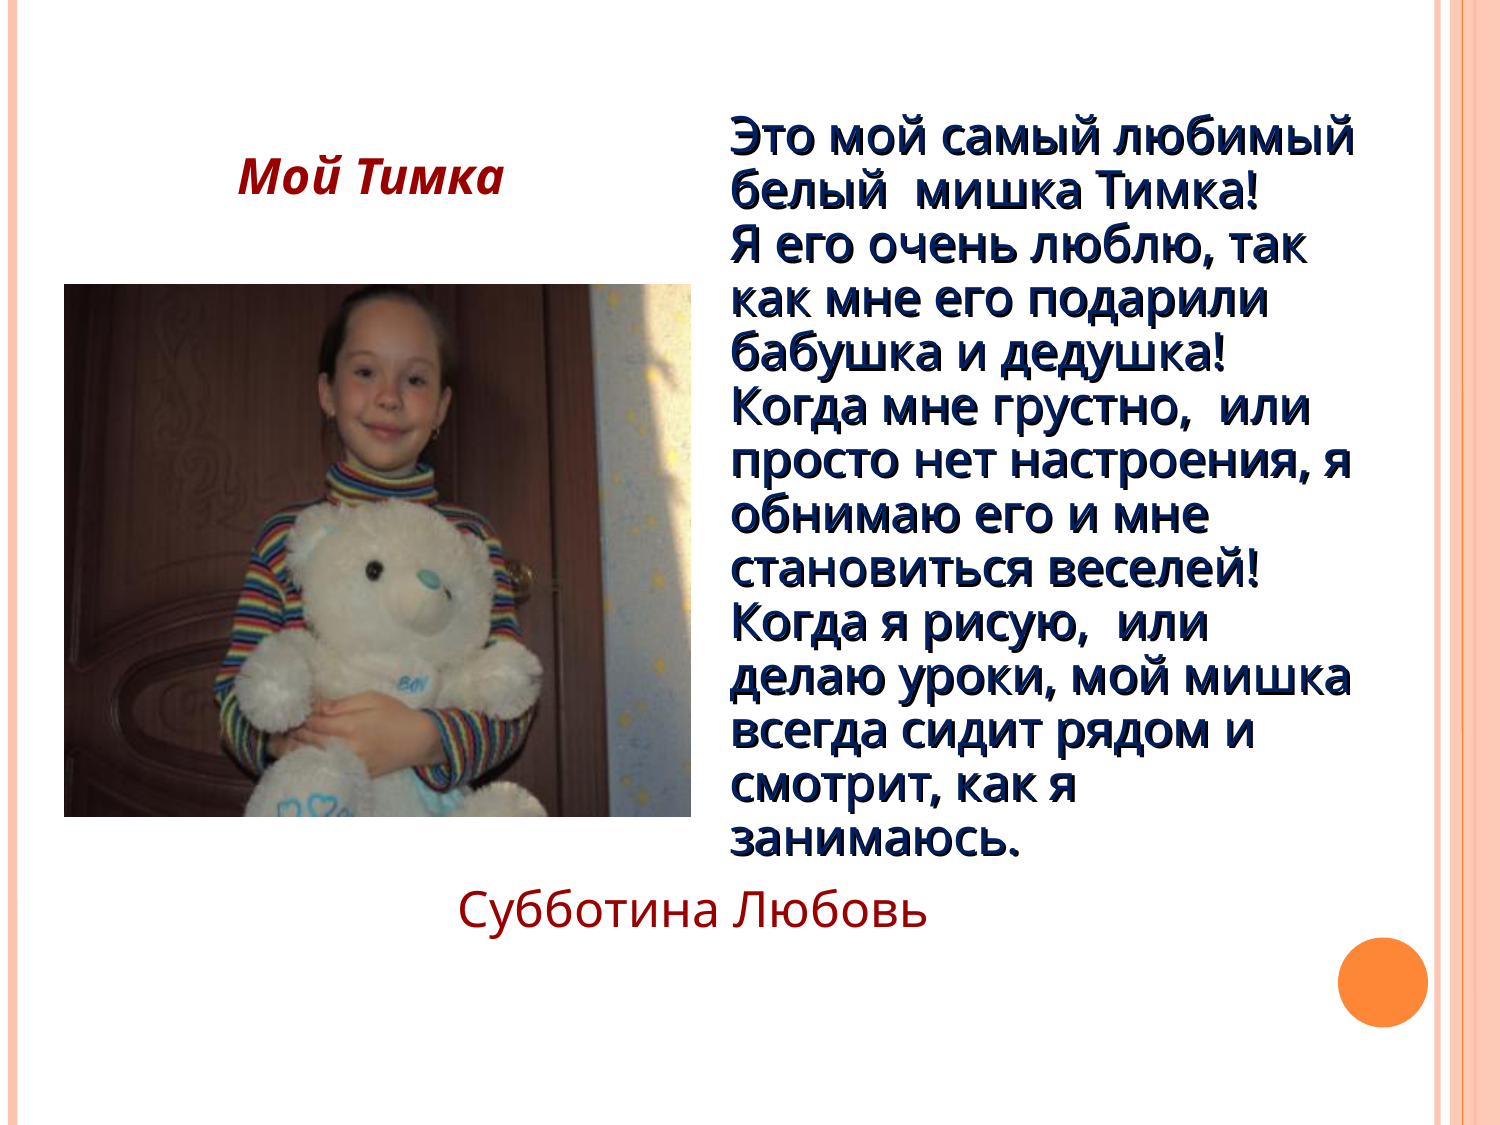

# Это мой самый любимый белый мишка Тимка!
Я его очень люблю, так как мне его подарили бабушка и дедушка!
Когда мне грустно, или просто нет настроения, я обнимаю его и мне становиться веселей!
Когда я рисую, или делаю уроки, мой мишка всегда сидит рядом и смотрит, как я занимаюсь.
Мой Тимка
Субботина Любовь